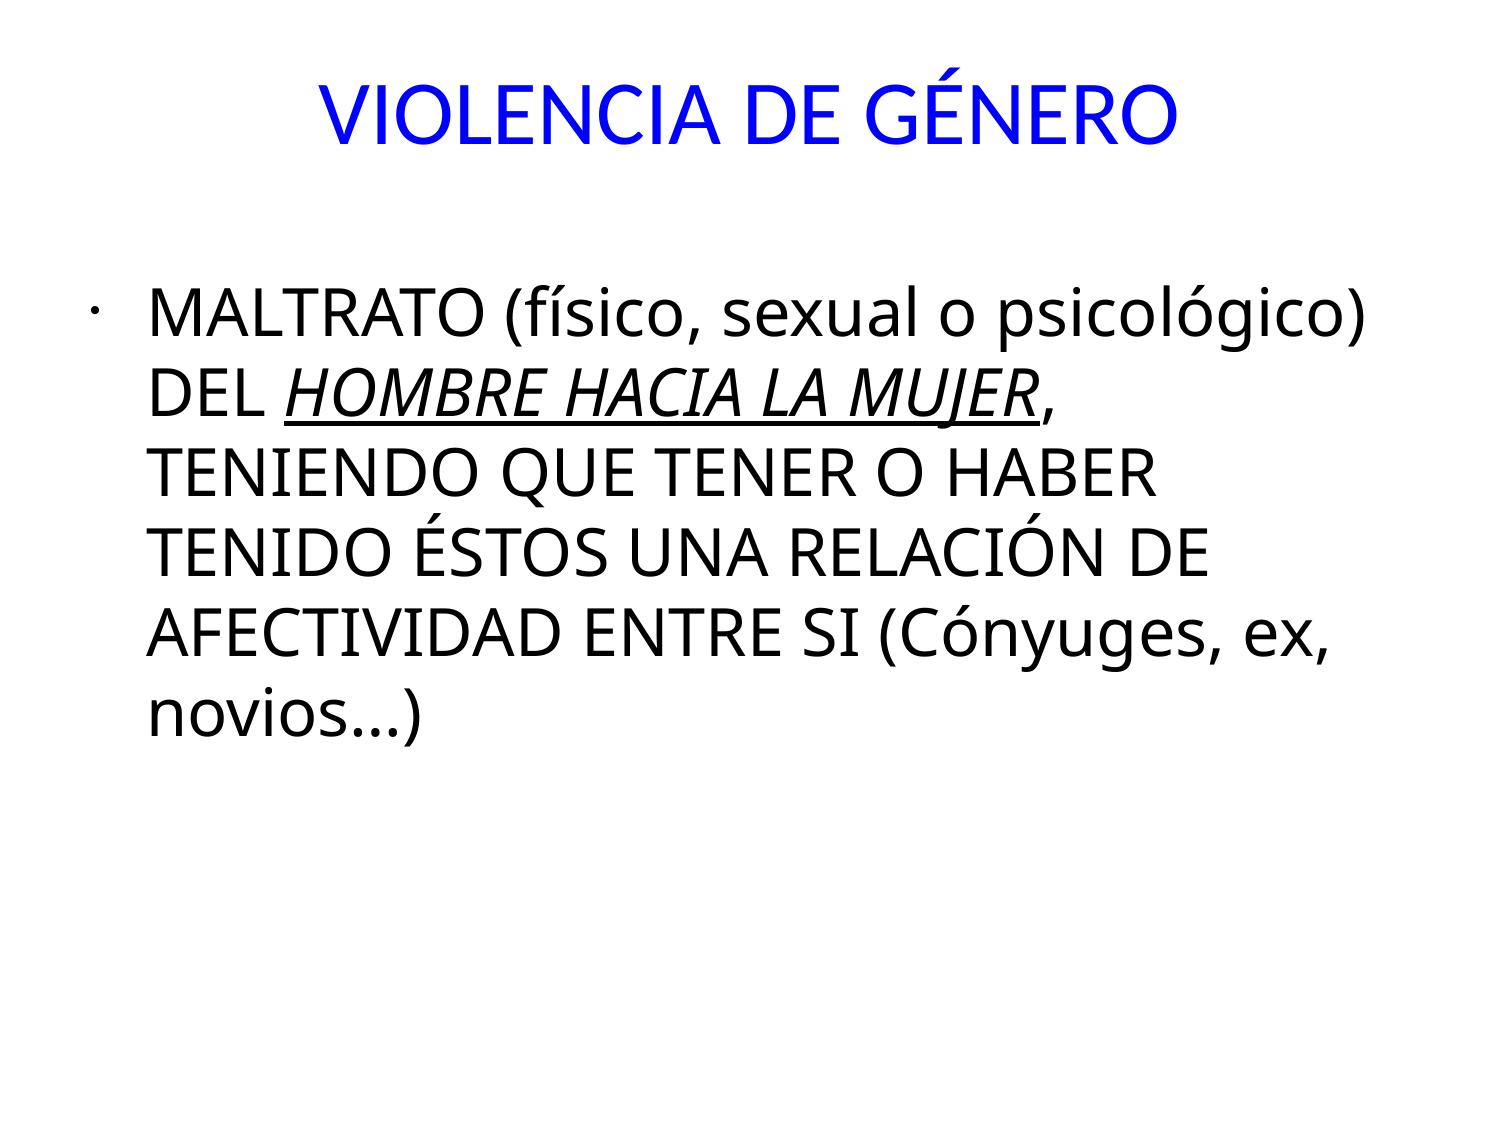

# VIOLENCIA DE GÉNERO
MALTRATO (físico, sexual o psicológico) DEL HOMBRE HACIA LA MUJER, TENIENDO QUE TENER O HABER TENIDO ÉSTOS UNA RELACIÓN DE AFECTIVIDAD ENTRE SI (Cónyuges, ex, novios…)